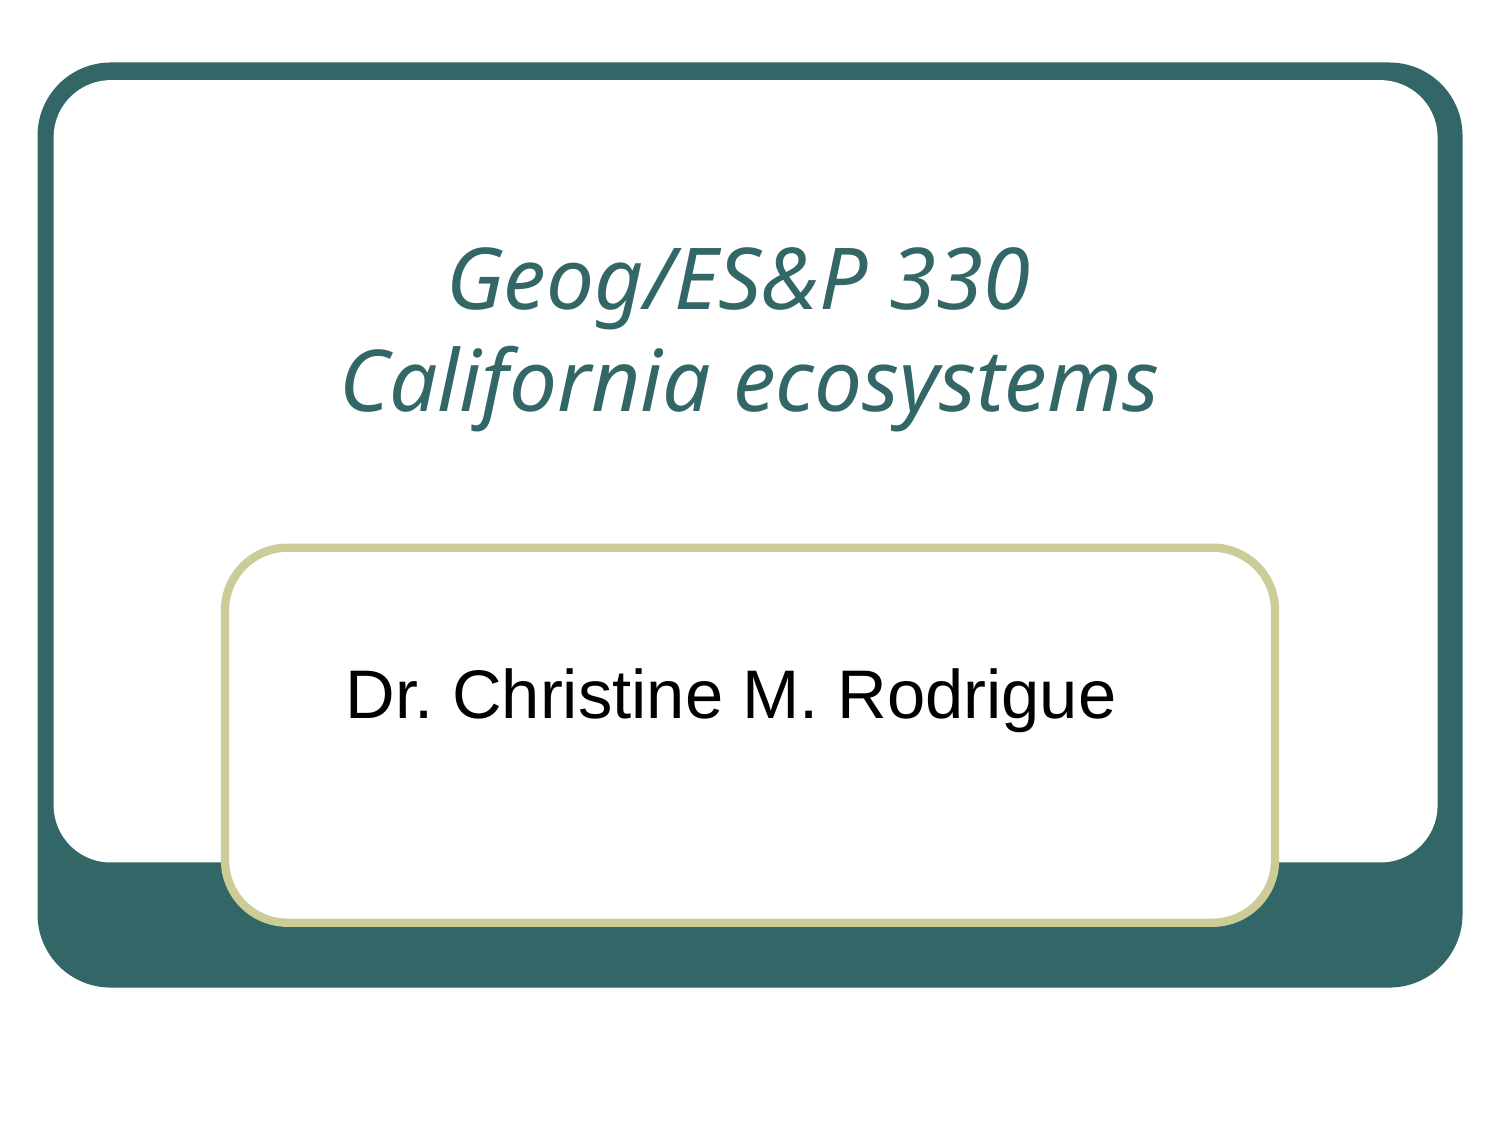

# Geog/ES&P 330 California ecosystems
Dr. Christine M. Rodrigue